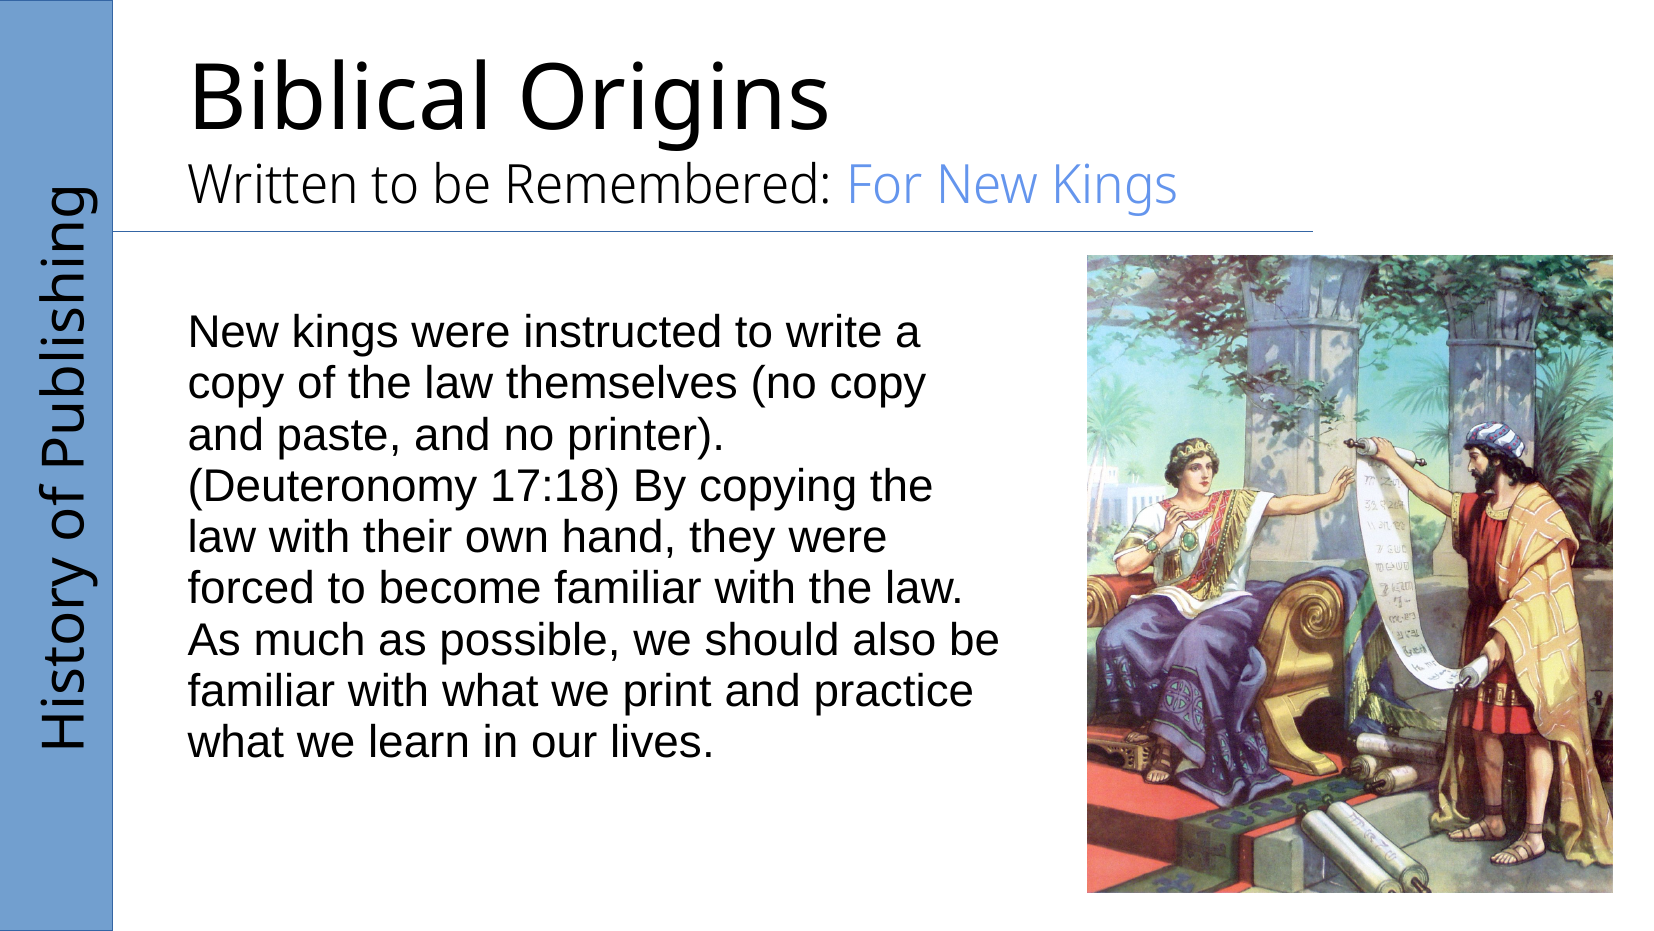

# Biblical Origins
Written to be Remembered: For New Kings
New kings were instructed to write a copy of the law themselves (no copy and paste, and no printer). (Deuteronomy 17:18) By copying the law with their own hand, they were forced to become familiar with the law. As much as possible, we should also be familiar with what we print and practice what we learn in our lives.
History of Publishing